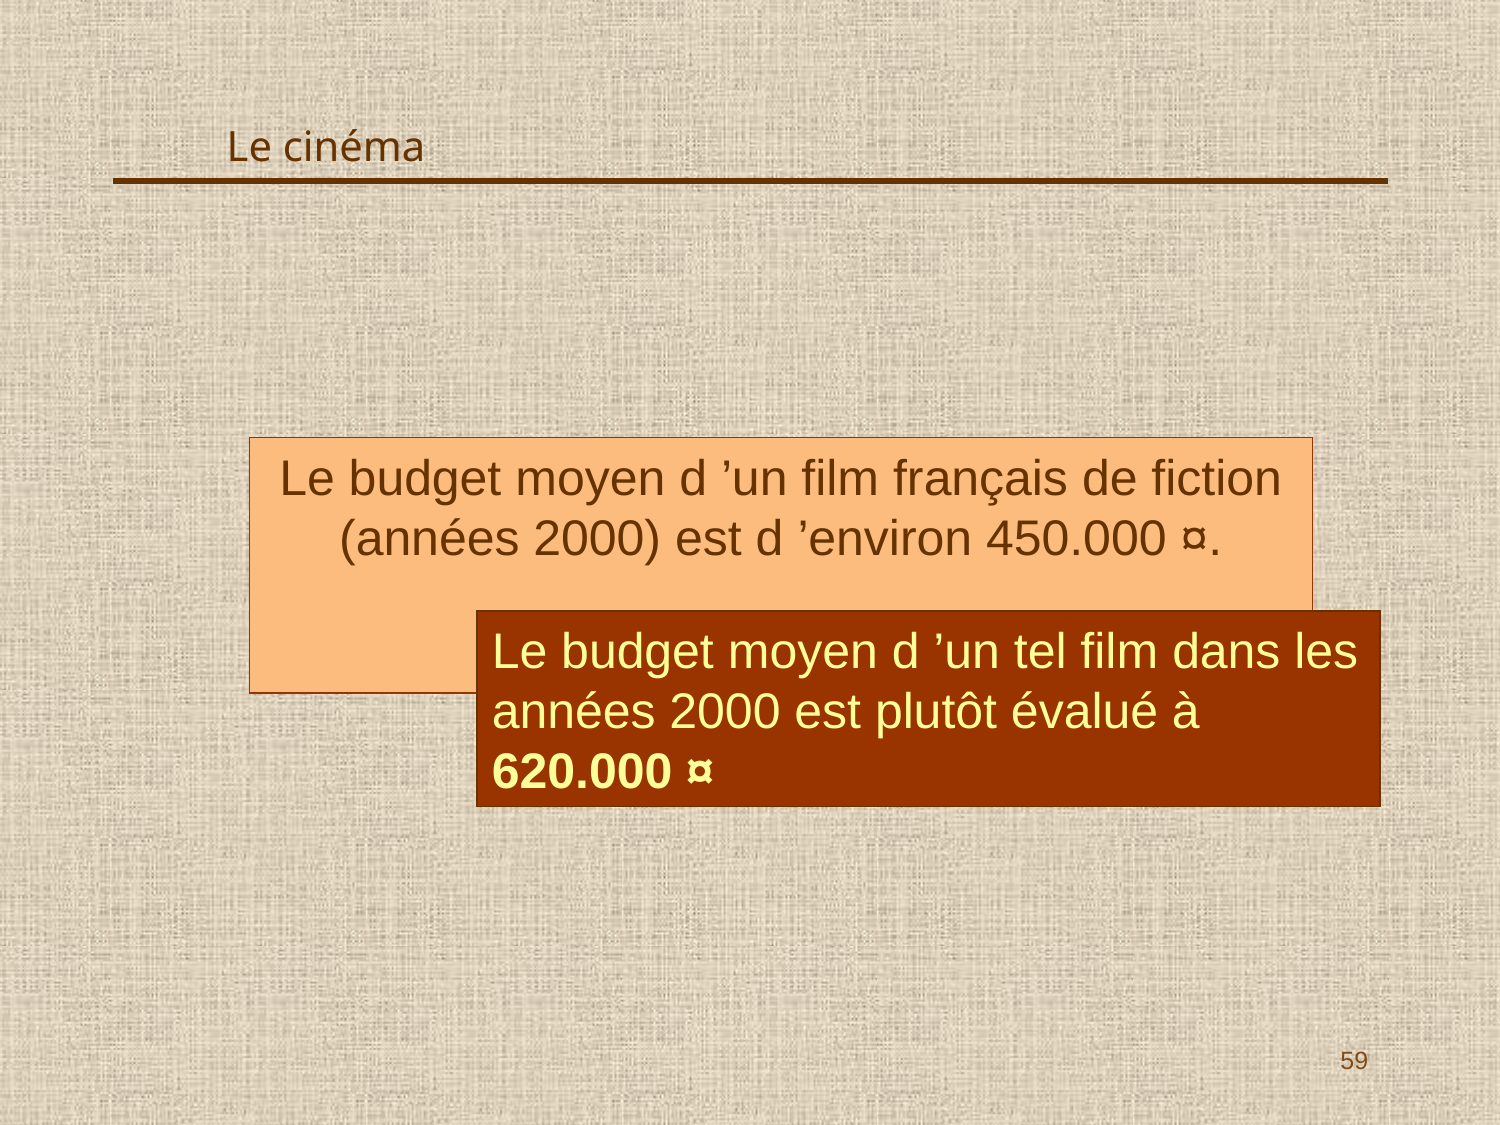

Le cinéma
Le budget moyen d ’un film français de fiction (années 2000) est d ’environ 450.000 ¤.
V / F ?
Le budget moyen d ’un tel film dans les années 2000 est plutôt évalué à 620.000 ¤
59